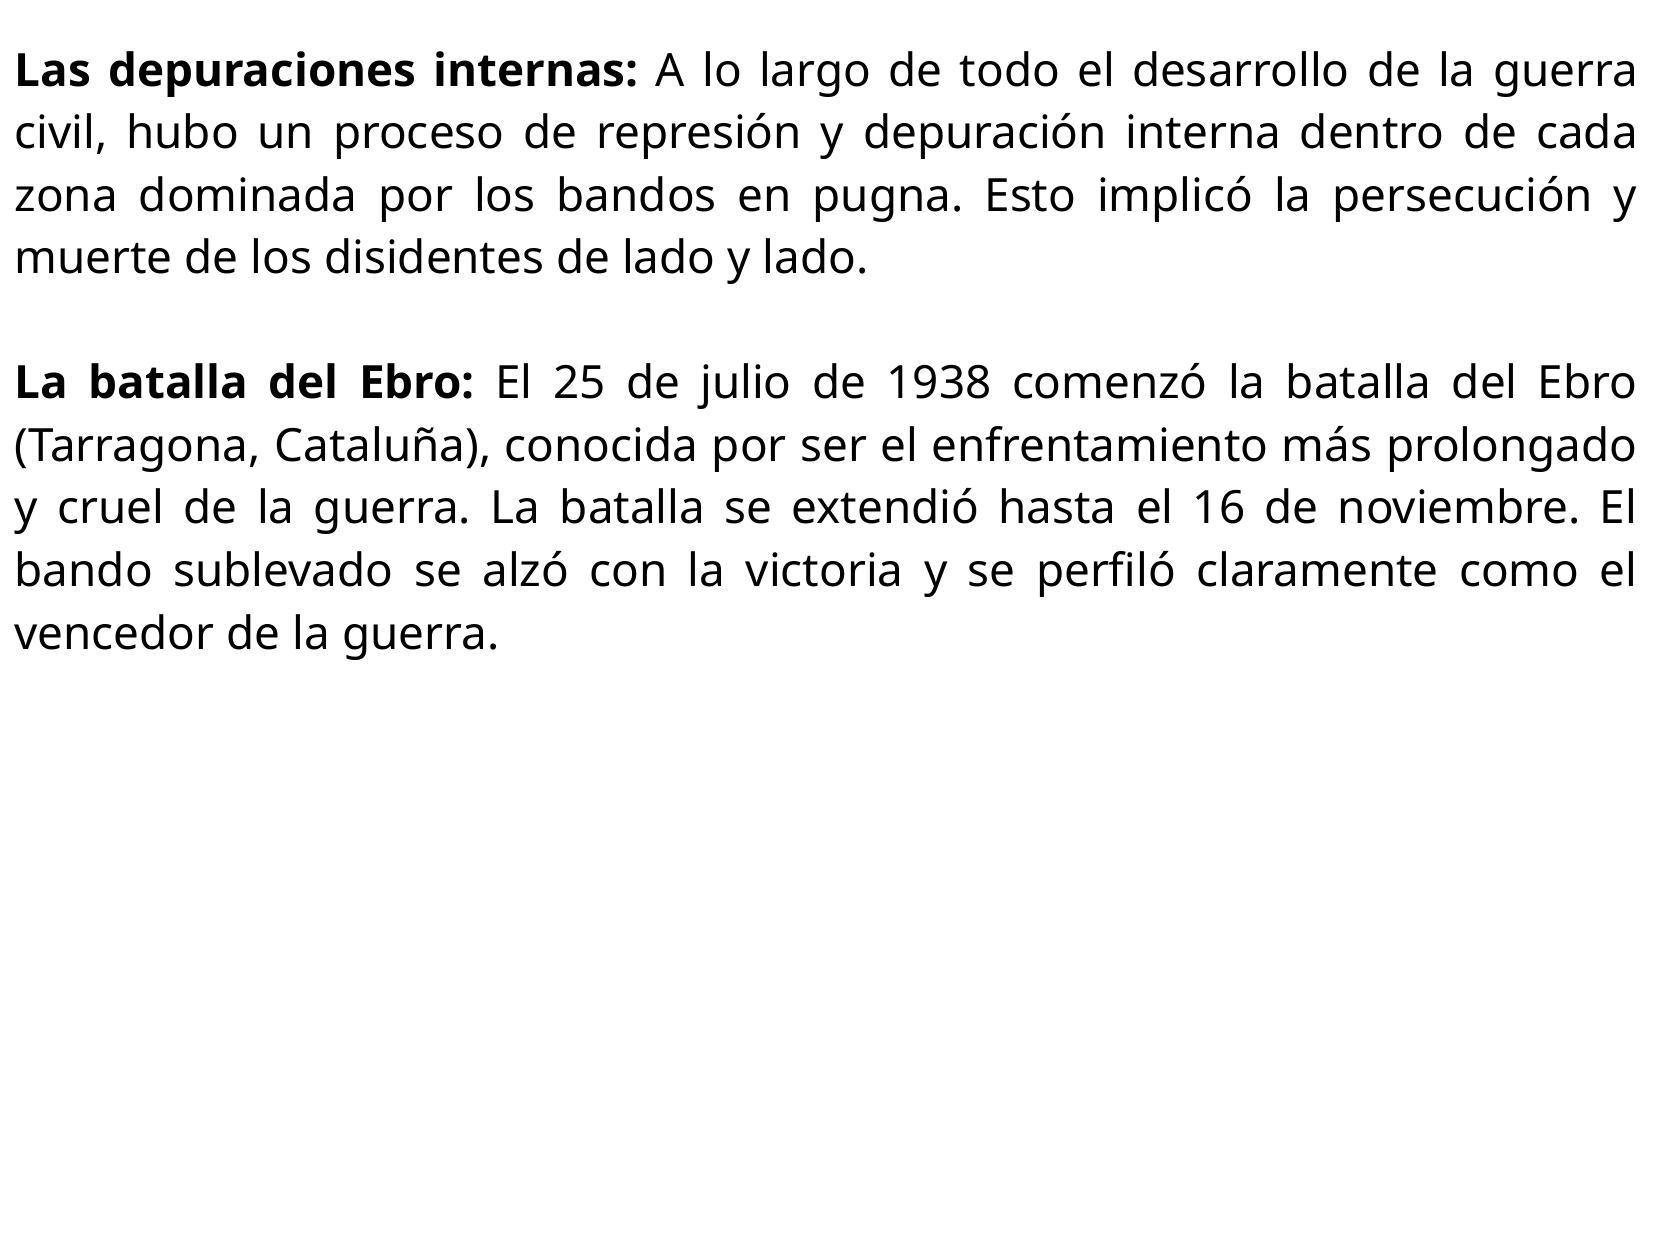

Las depuraciones internas: A lo largo de todo el desarrollo de la guerra civil, hubo un proceso de represión y depuración interna dentro de cada zona dominada por los bandos en pugna. Esto implicó la persecución y muerte de los disidentes de lado y lado.
La batalla del Ebro: El 25 de julio de 1938 comenzó la batalla del Ebro (Tarragona, Cataluña), conocida por ser el enfrentamiento más prolongado y cruel de la guerra. La batalla se extendió hasta el 16 de noviembre. El bando sublevado se alzó con la victoria y se perfiló claramente como el vencedor de la guerra.